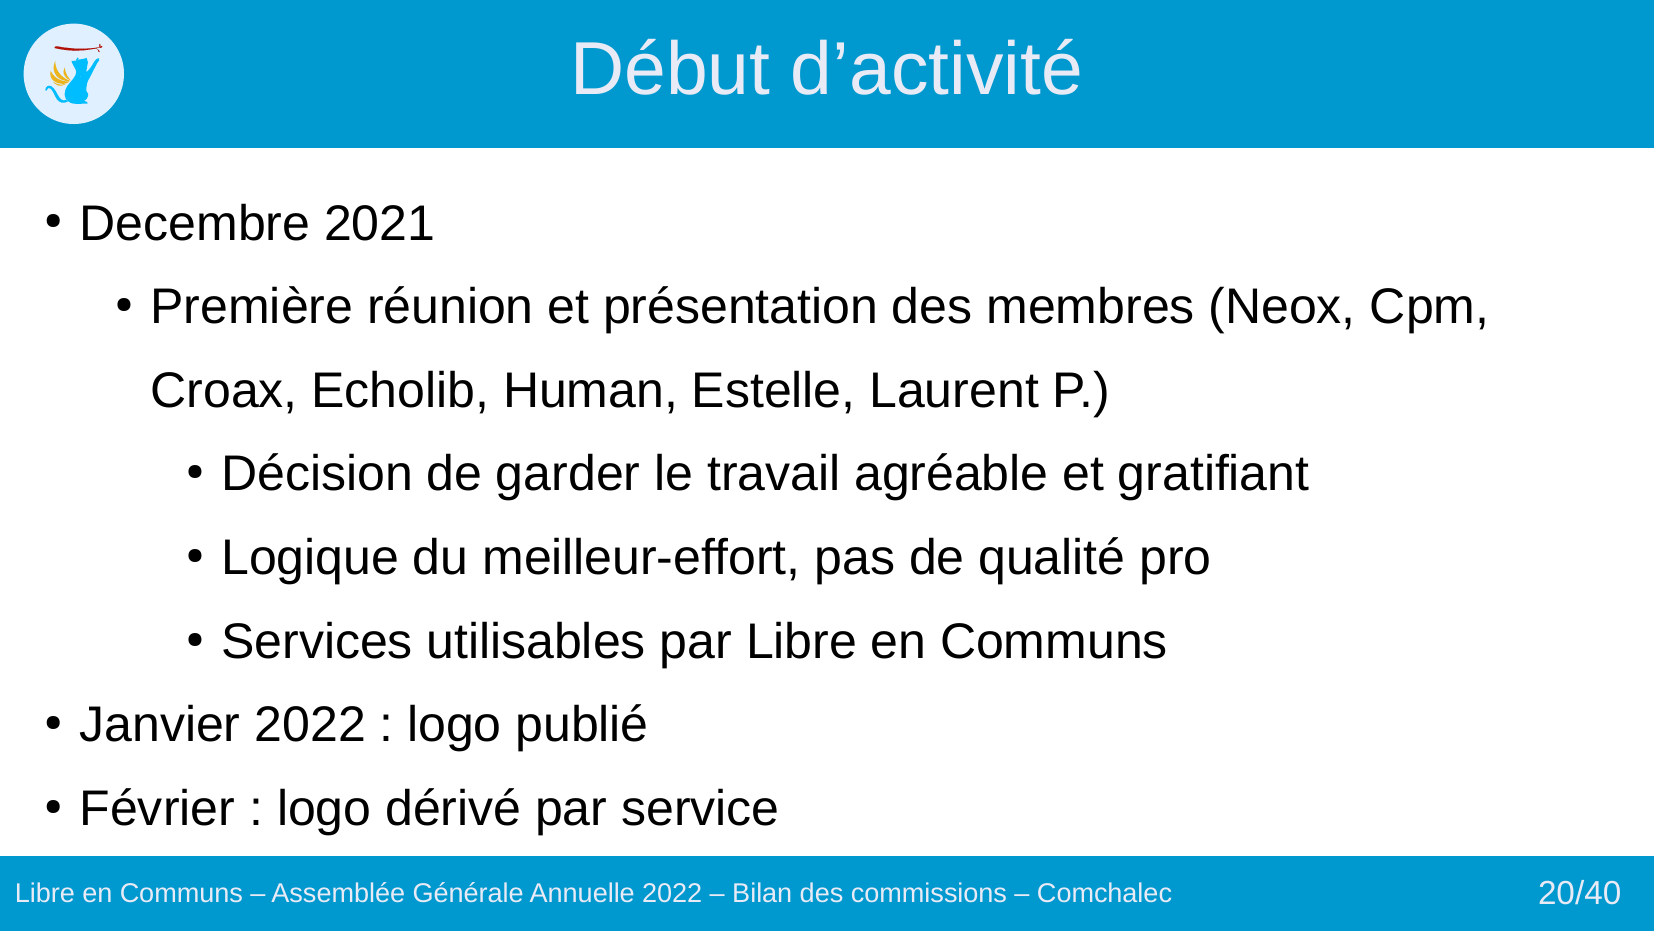

Début d’activité
Decembre 2021
Première réunion et présentation des membres (Neox, Cpm, Croax, Echolib, Human, Estelle, Laurent P.)
Décision de garder le travail agréable et gratifiant
Logique du meilleur-effort, pas de qualité pro
Services utilisables par Libre en Communs
Janvier 2022 : logo publié
Février : logo dérivé par service
Libre en Communs – Assemblée Générale Annuelle 2022 – Bilan des commissions – Comchalec